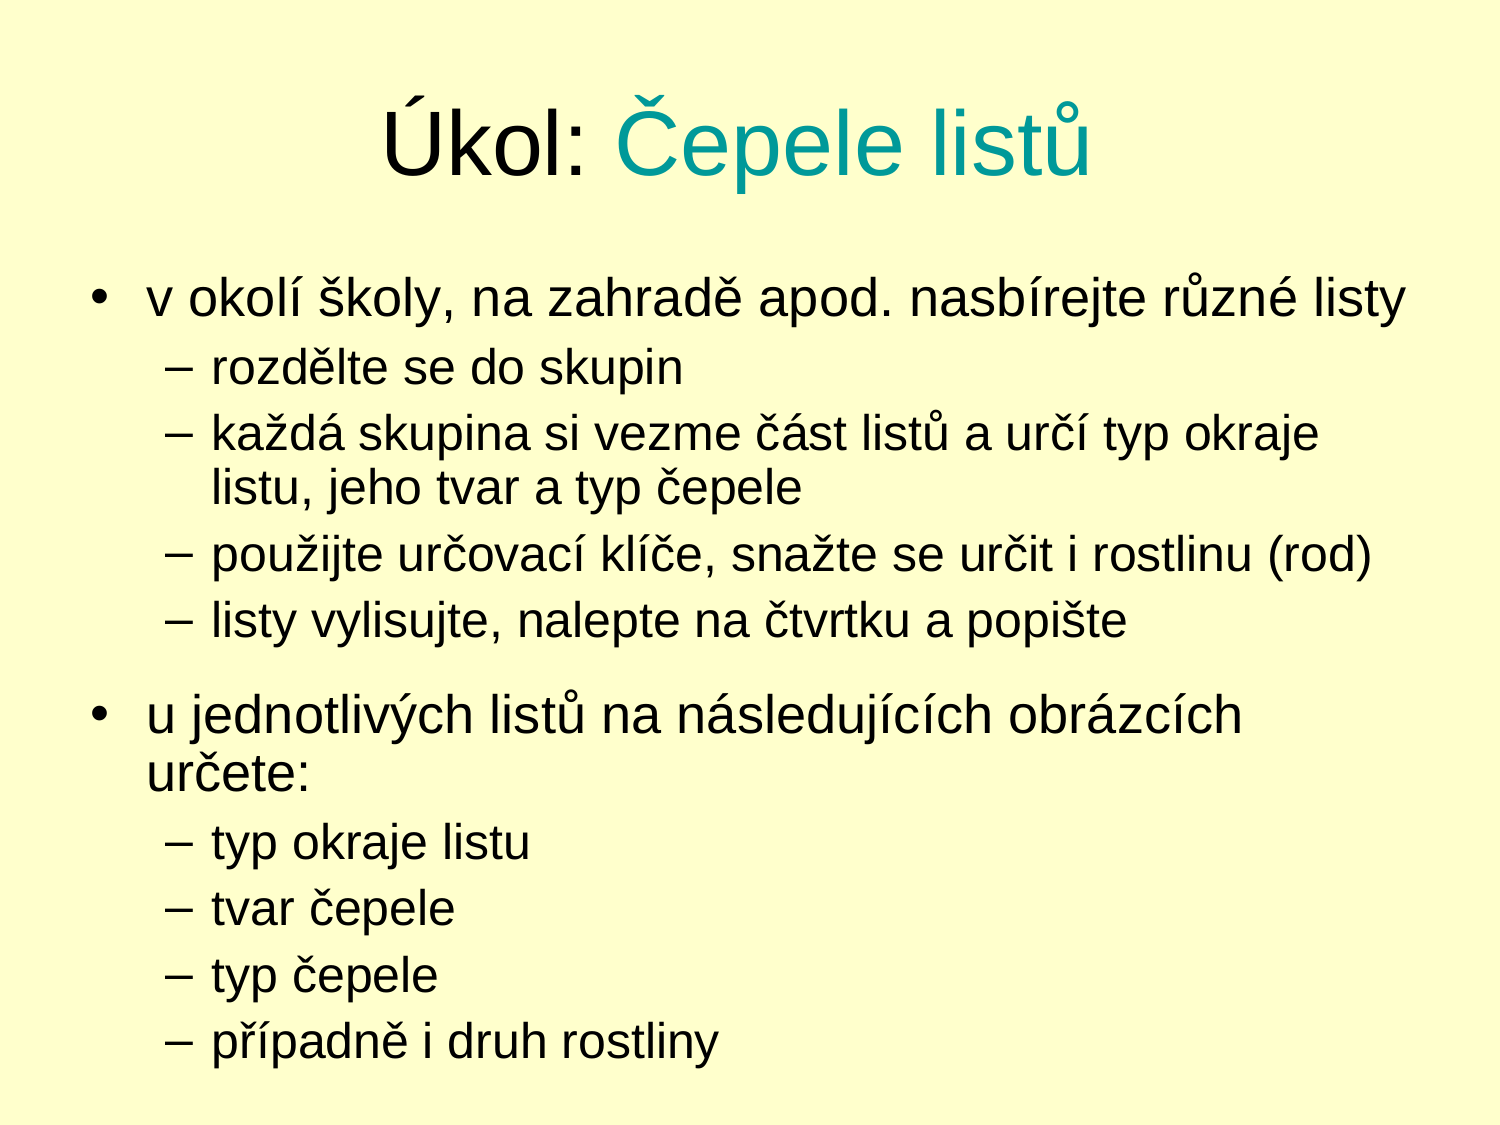

# Úkol: Čepele listů
v okolí školy, na zahradě apod. nasbírejte různé listy
rozdělte se do skupin
každá skupina si vezme část listů a určí typ okraje listu, jeho tvar a typ čepele
použijte určovací klíče, snažte se určit i rostlinu (rod)
listy vylisujte, nalepte na čtvrtku a popište
u jednotlivých listů na následujících obrázcích určete:
typ okraje listu
tvar čepele
typ čepele
případně i druh rostliny